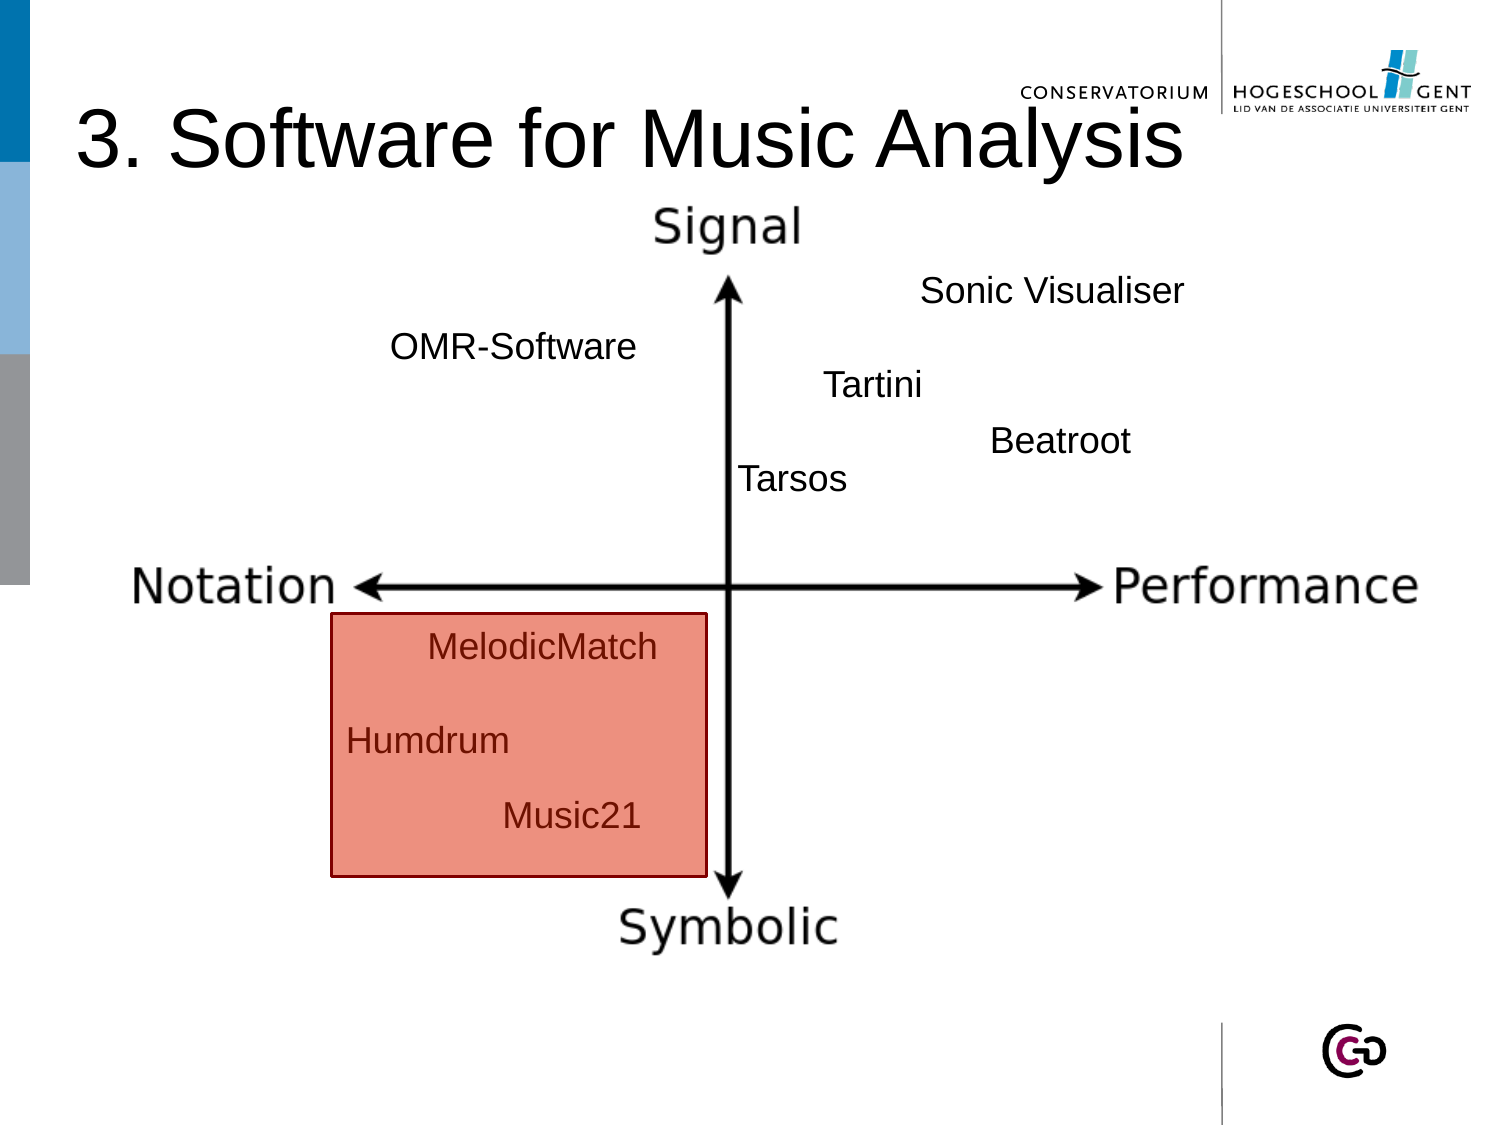

# 3. Software for Music Analysis
Sonic Visualiser
OMR-Software
Tartini
Beatroot
Tarsos
MelodicMatch
Humdrum
Music21